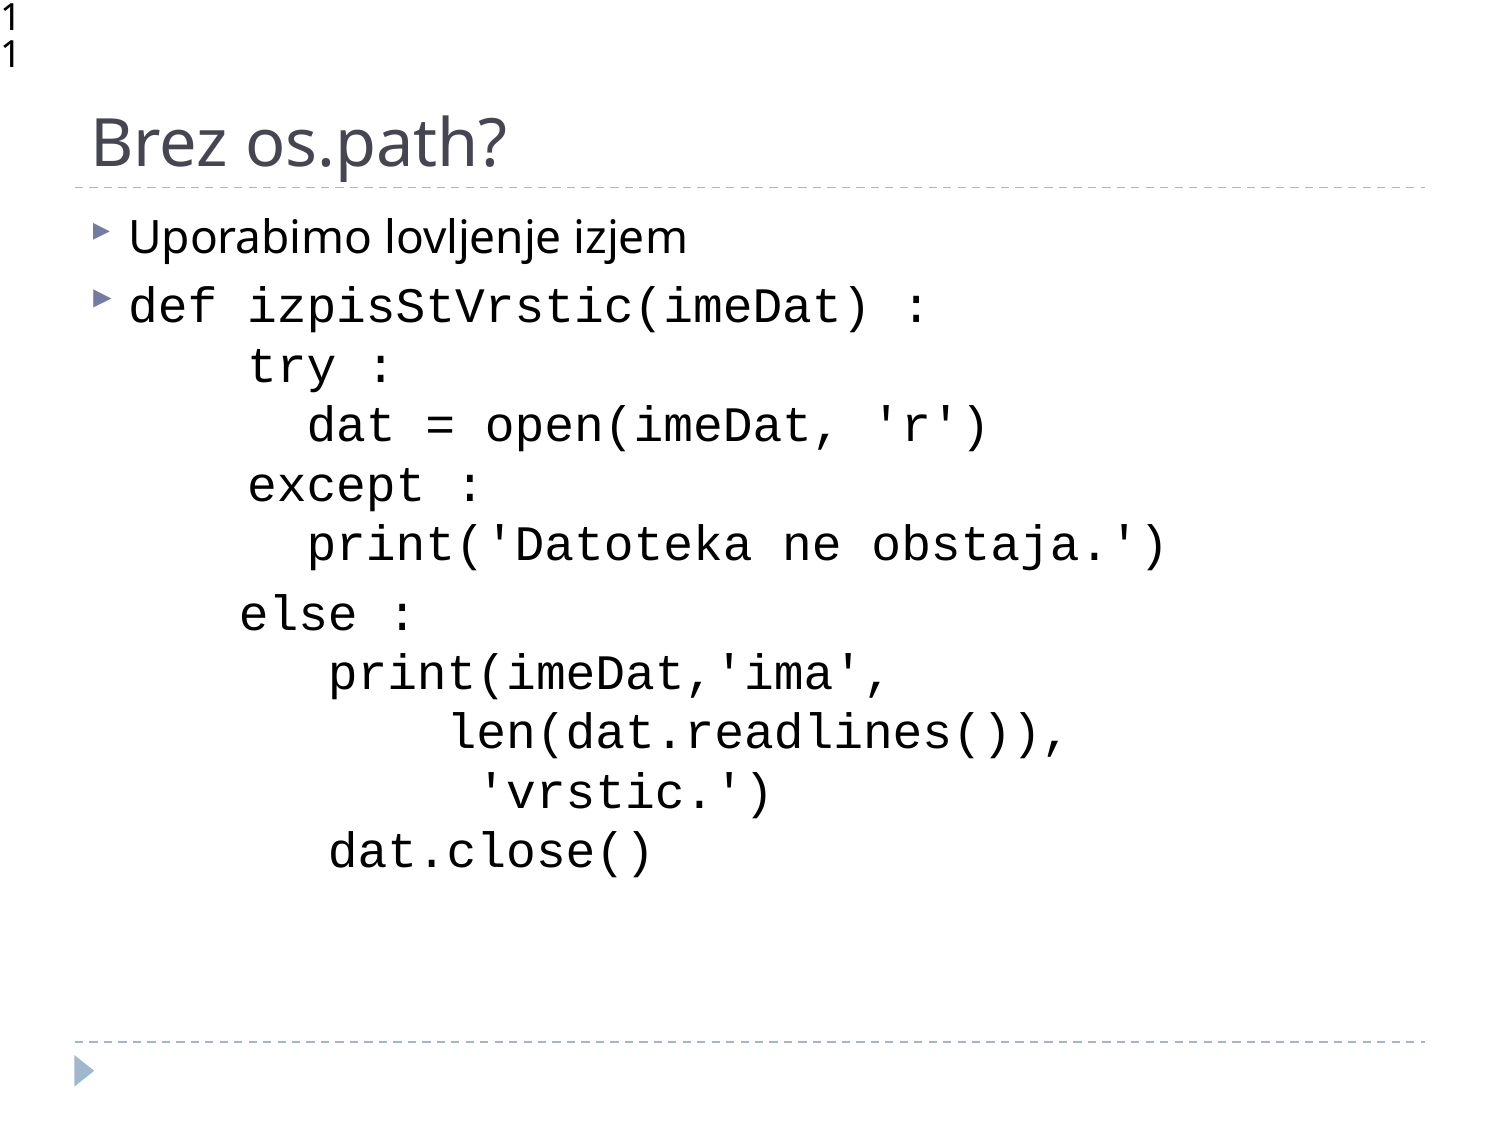

# Brez os.path?
Uporabimo lovljenje izjem
def izpisStVrstic(imeDat) :
 try :
 dat = open(imeDat, 'r')
 except :
 print('Datoteka ne obstaja.')
 else :
 print(imeDat,'ima',
 len(dat.readlines()),
 'vrstic.')
 dat.close()